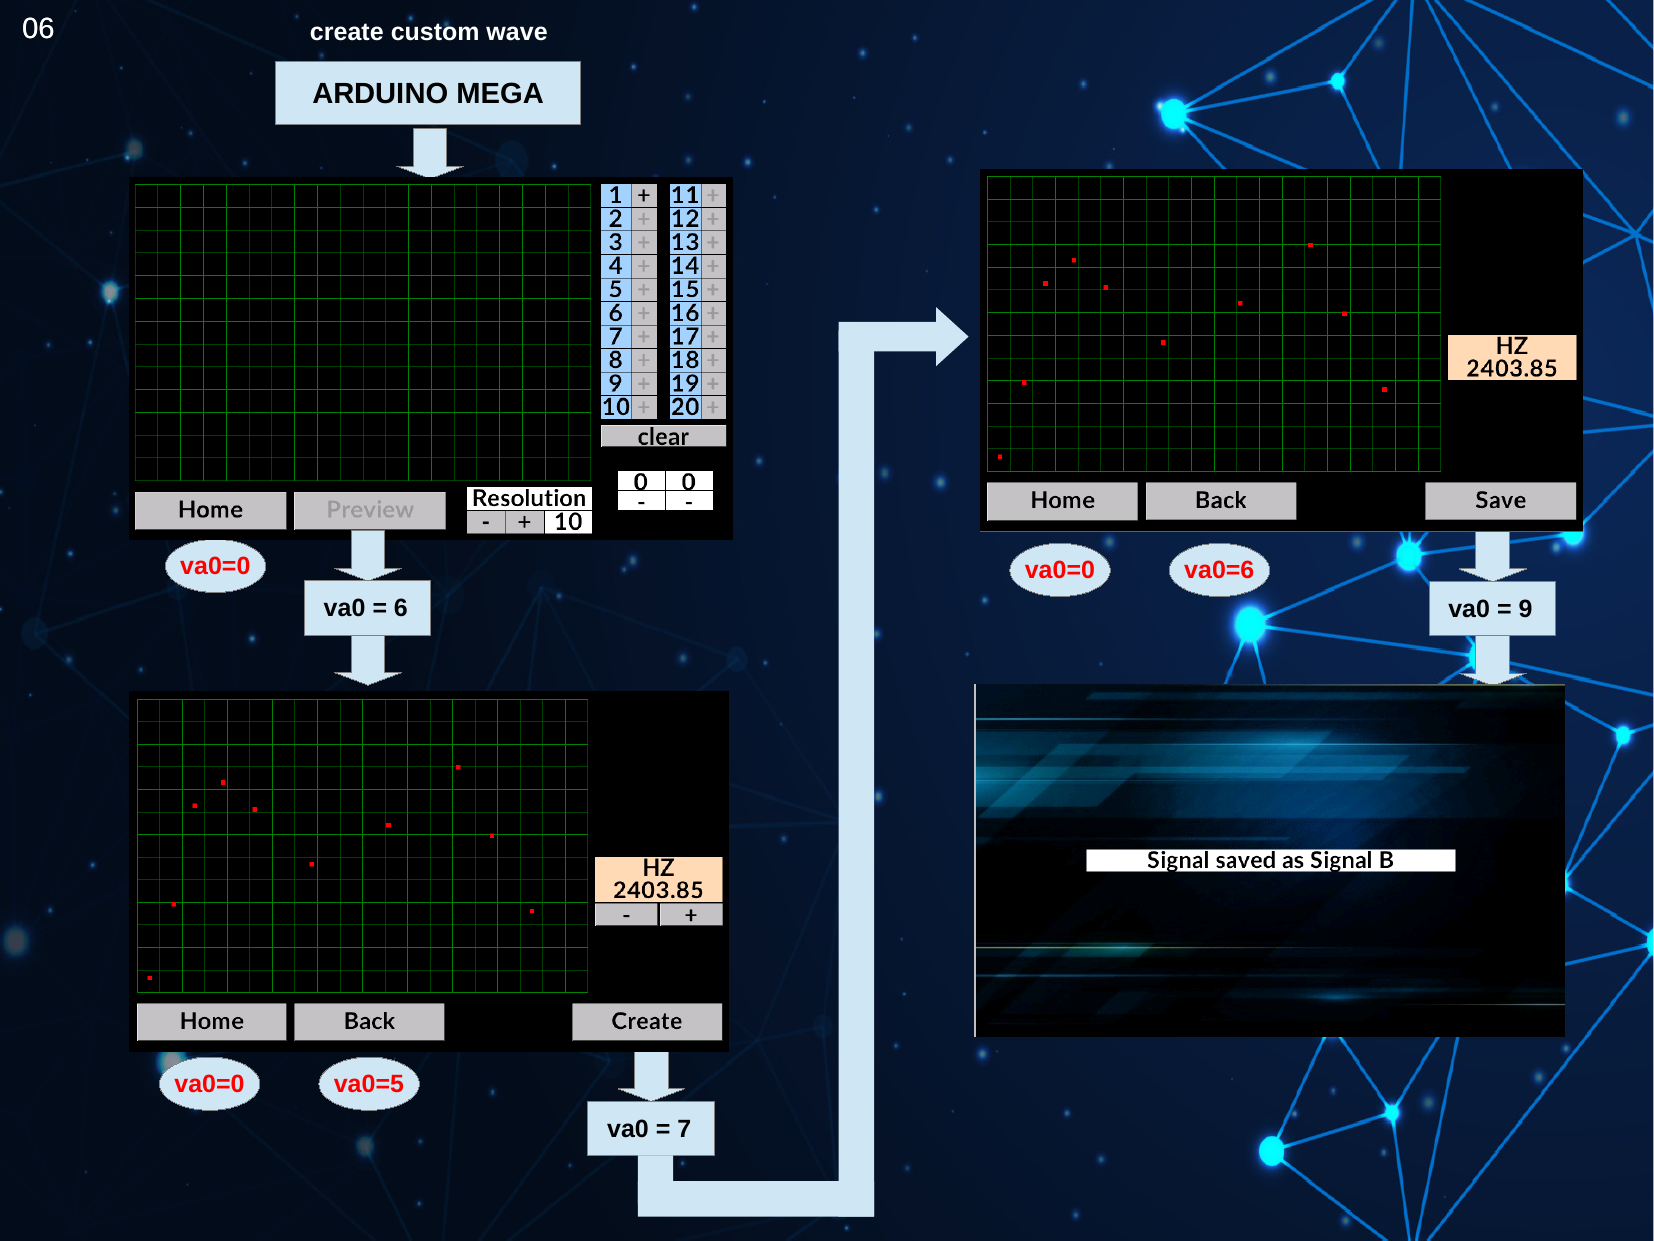

06
# 06
create custom wave
ARDUINO MEGA
va0=0
va0=0
va0=6
va0 = 6
va0 = 9
va0=0
va0=5
va0 = 7